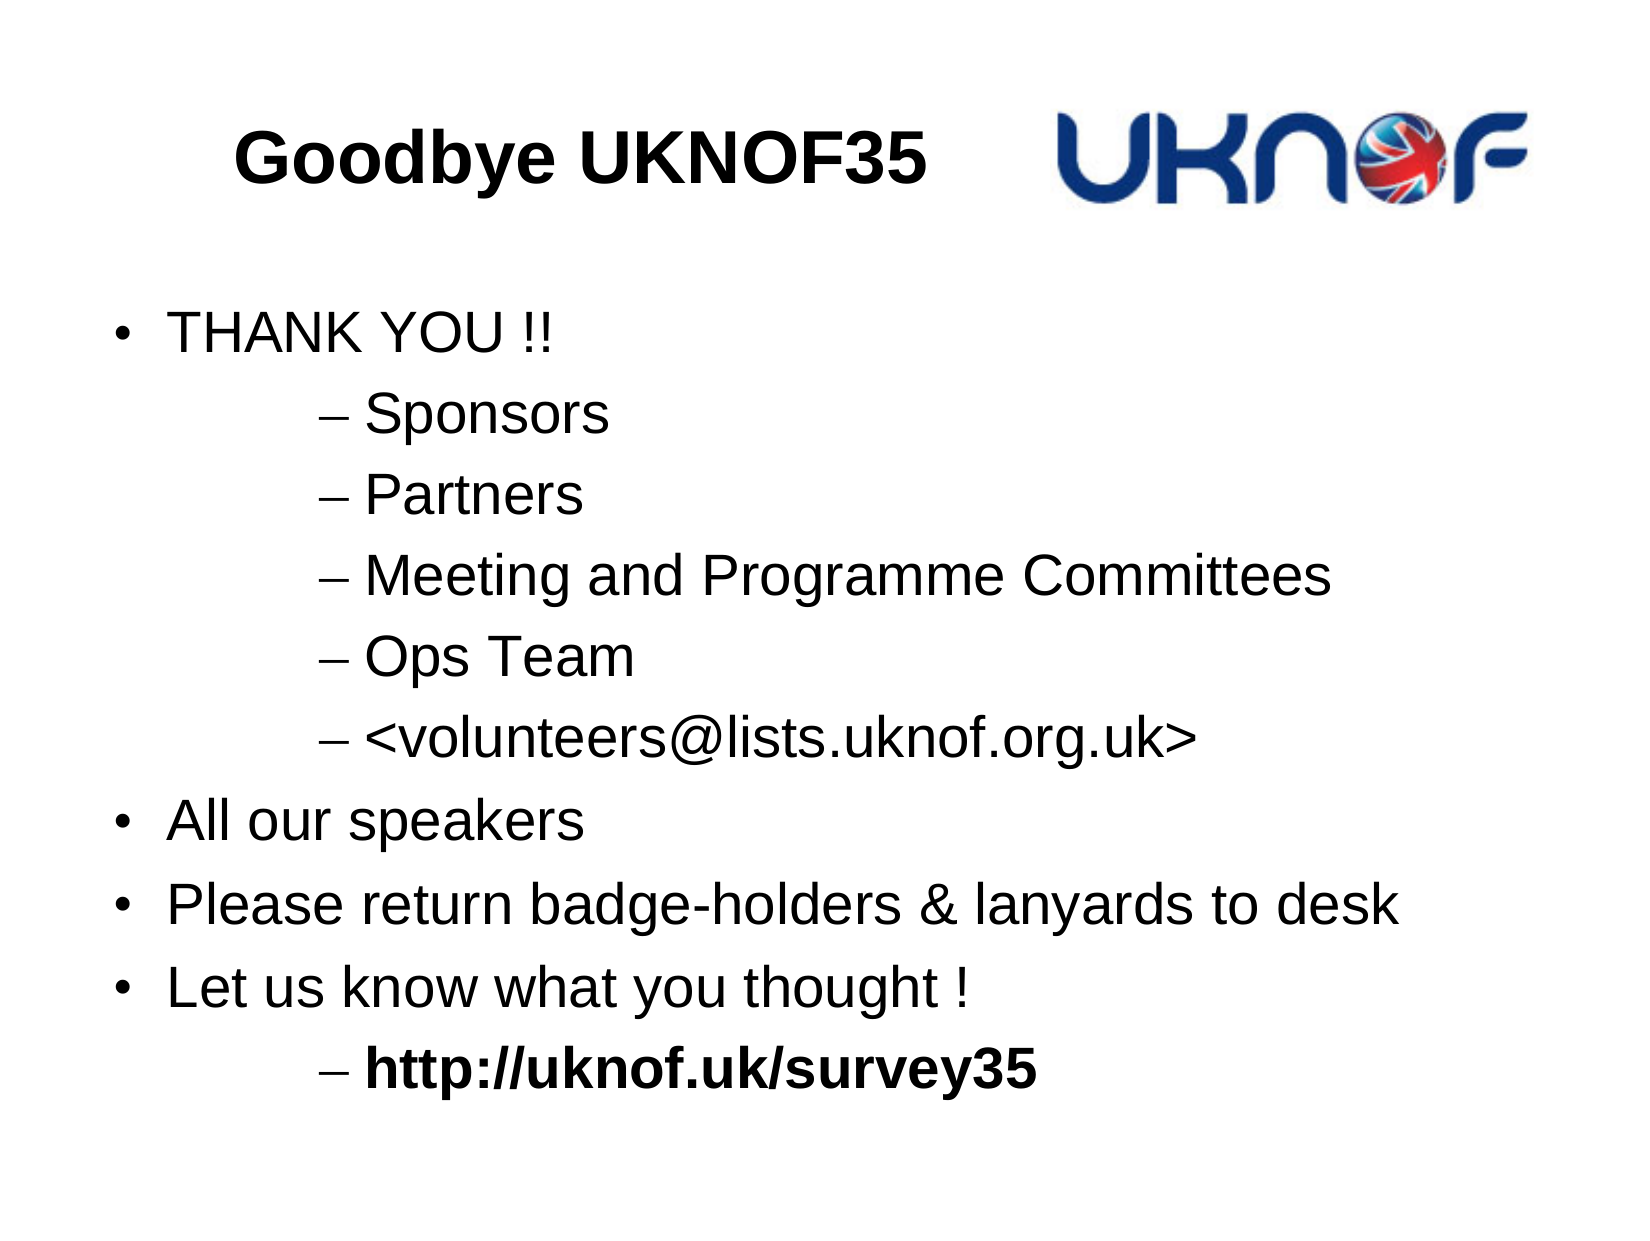

# Goodbye UKNOF35
THANK YOU !!
Sponsors
Partners
Meeting and Programme Committees
Ops Team
<volunteers@lists.uknof.org.uk>
All our speakers
Please return badge-holders & lanyards to desk
Let us know what you thought !
http://uknof.uk/survey35